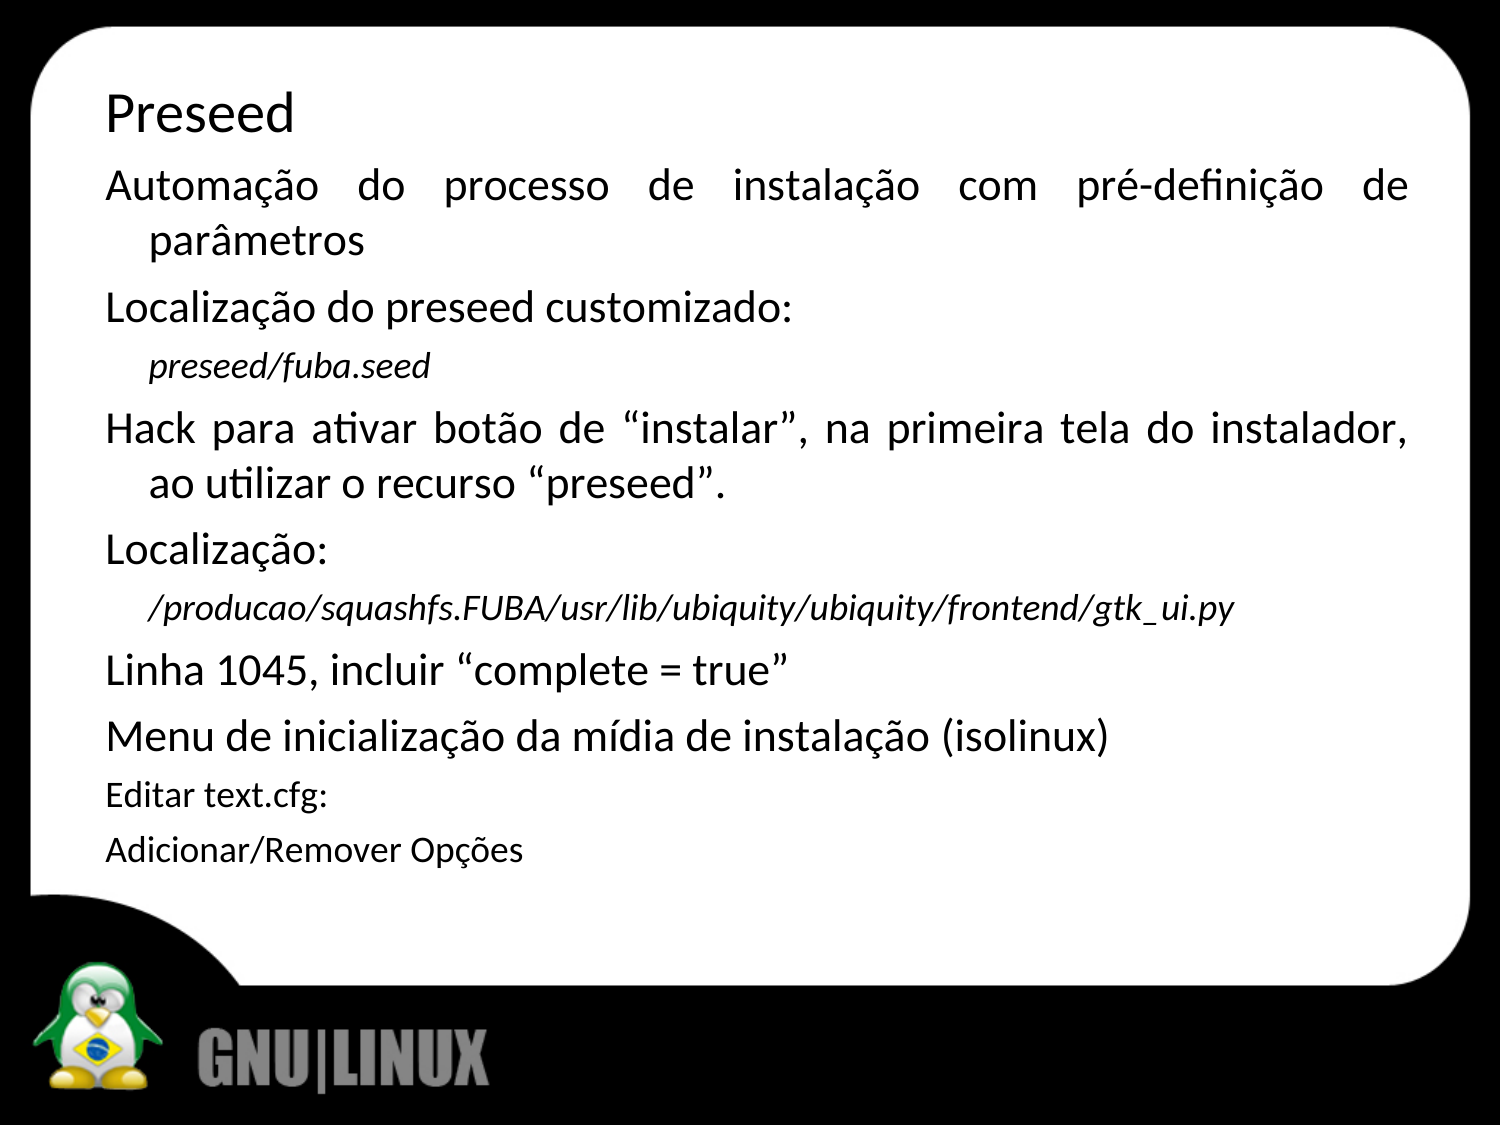

Preseed
Automação do processo de instalação com pré-definição de parâmetros
Localização do preseed customizado:
	preseed/fuba.seed
Hack para ativar botão de “instalar”, na primeira tela do instalador, ao utilizar o recurso “preseed”.
Localização:
	/producao/squashfs.FUBA/usr/lib/ubiquity/ubiquity/frontend/gtk_ui.py
Linha 1045, incluir “complete = true”
Menu de inicialização da mídia de instalação (isolinux)‏
Editar text.cfg:
Adicionar/Remover Opções